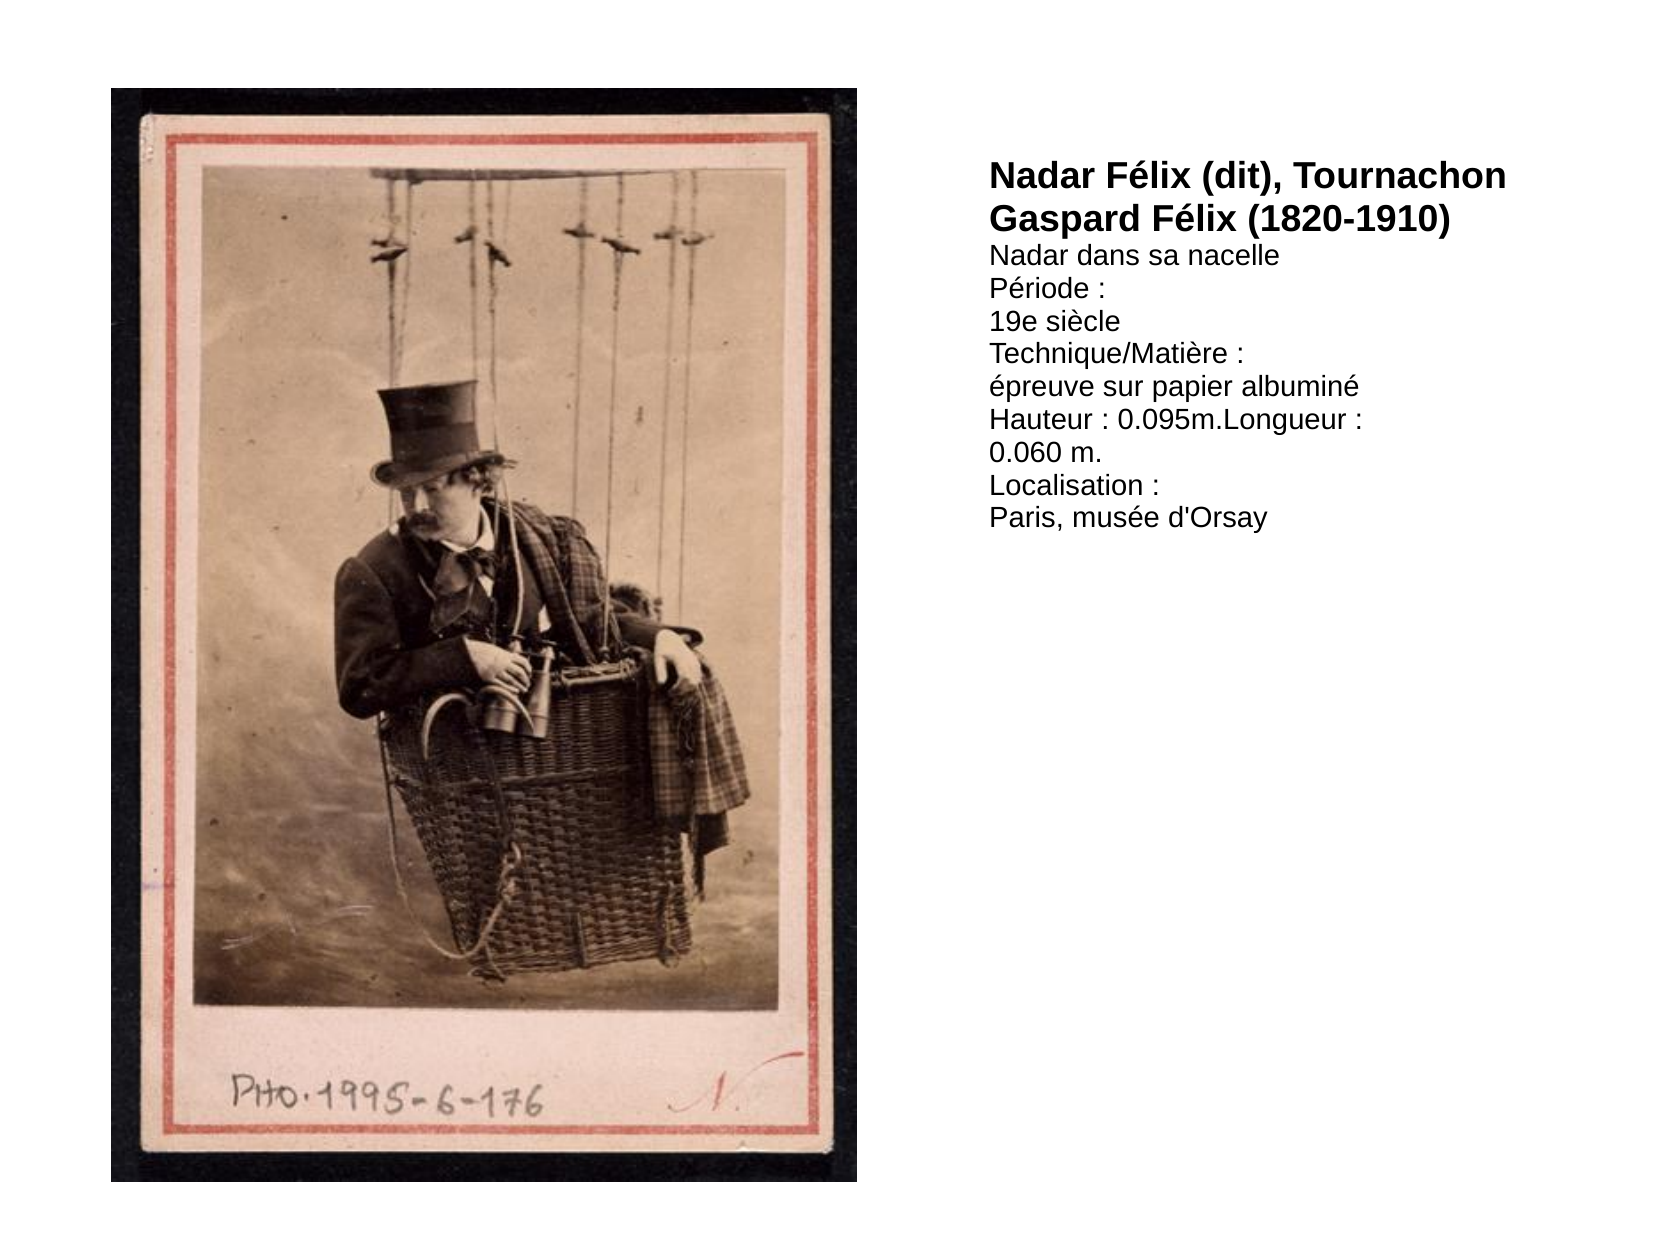

Nadar Félix (dit), Tournachon Gaspard Félix (1820-1910)
Nadar dans sa nacelle
Période :
19e siècle
Technique/Matière :
épreuve sur papier albuminé
Hauteur : 0.095m.Longueur :
0.060 m.
Localisation :
Paris, musée d'Orsay